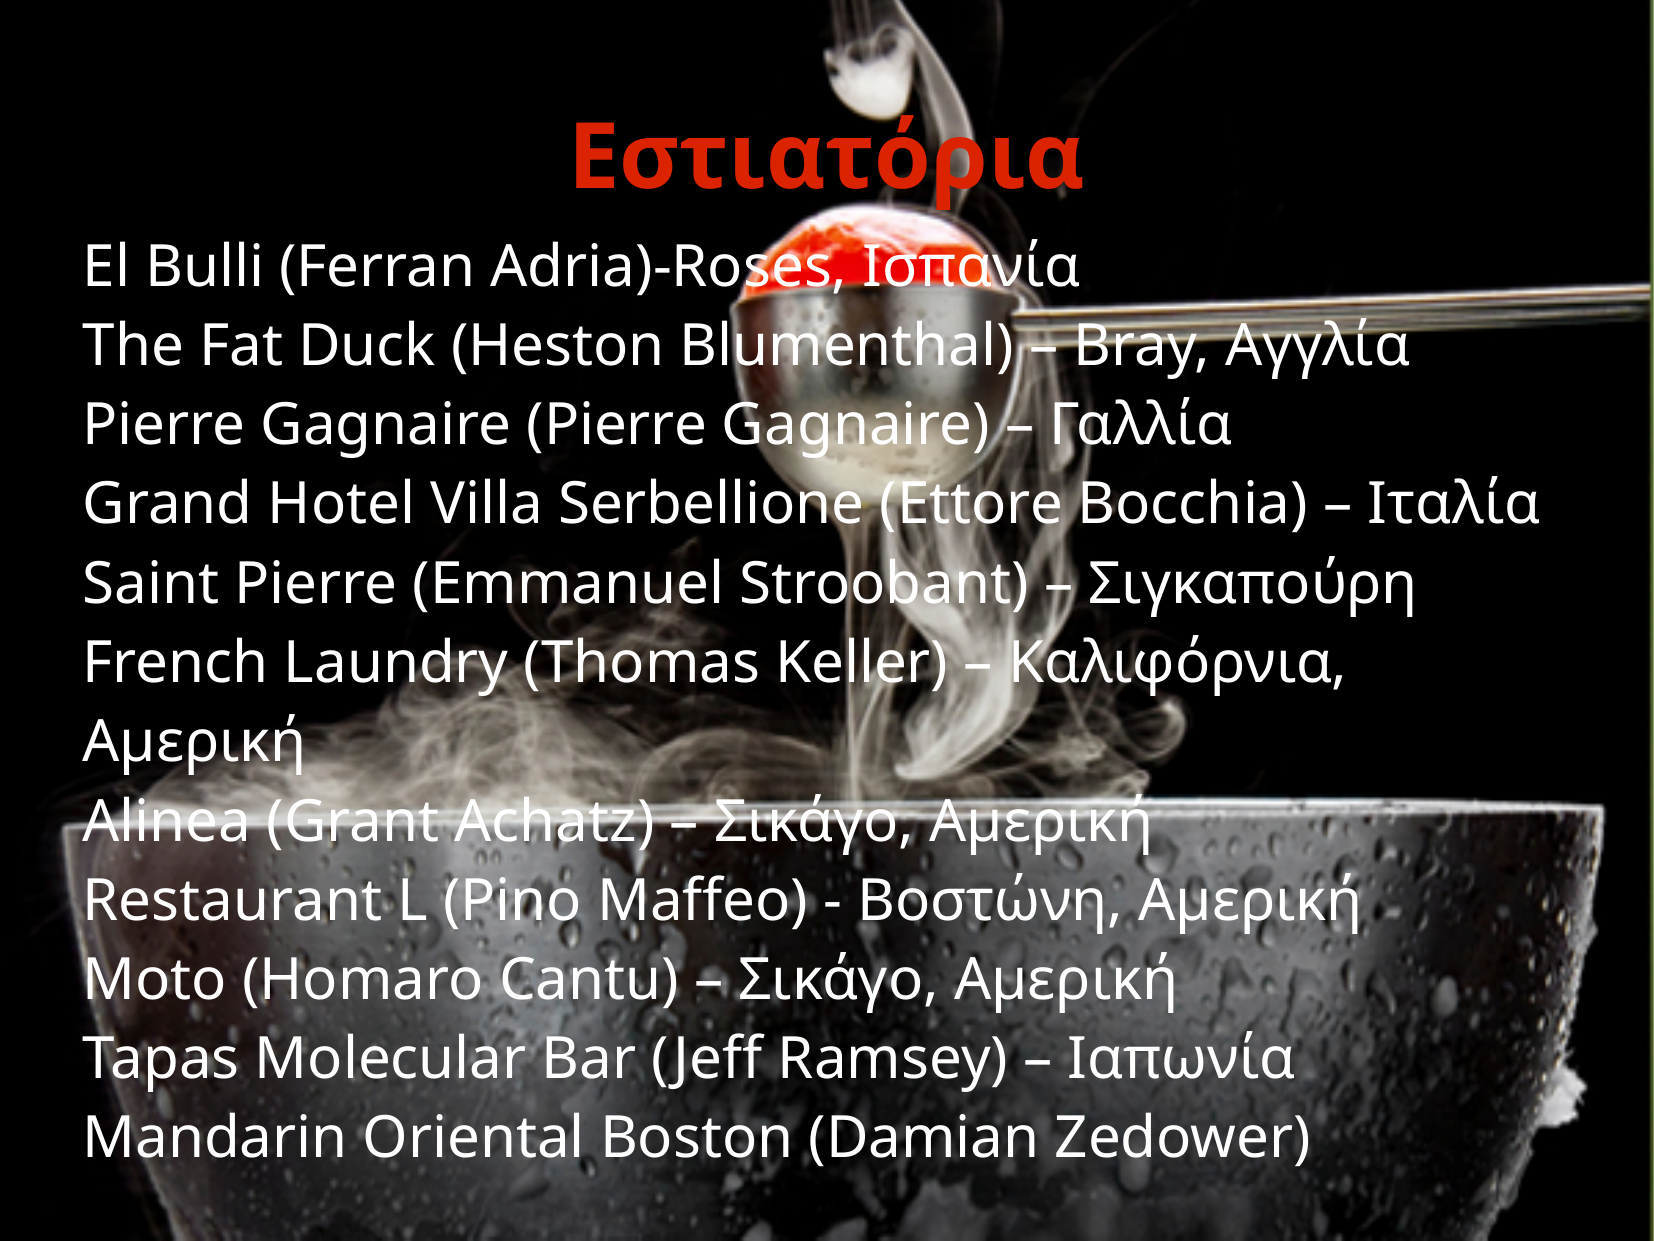

# Εστιατόρια
El Bulli (Ferran Adria)-Roses, Ισπανία
The Fat Duck (Heston Blumenthal) – Bray, Αγγλία
Pierre Gagnaire (Pierre Gagnaire) – Γαλλία
Grand Hotel Villa Serbellione (Ettore Bocchia) – Ιταλία
Saint Pierre (Emmanuel Stroobant) – Σιγκαπούρη
French Laundry (Thomas Keller) – Καλιφόρνια, Αμερική
Alinea (Grant Achatz) – Σικάγο, Αμερική
Restaurant L (Pino Maffeo) - Βοστώνη, Αμερική
Moto (Homaro Cantu) – Σικάγο, Αμερική
Tapas Molecular Bar (Jeff Ramsey) – Ιαπωνία
Mandarin Oriental Boston (Damian Zedower)